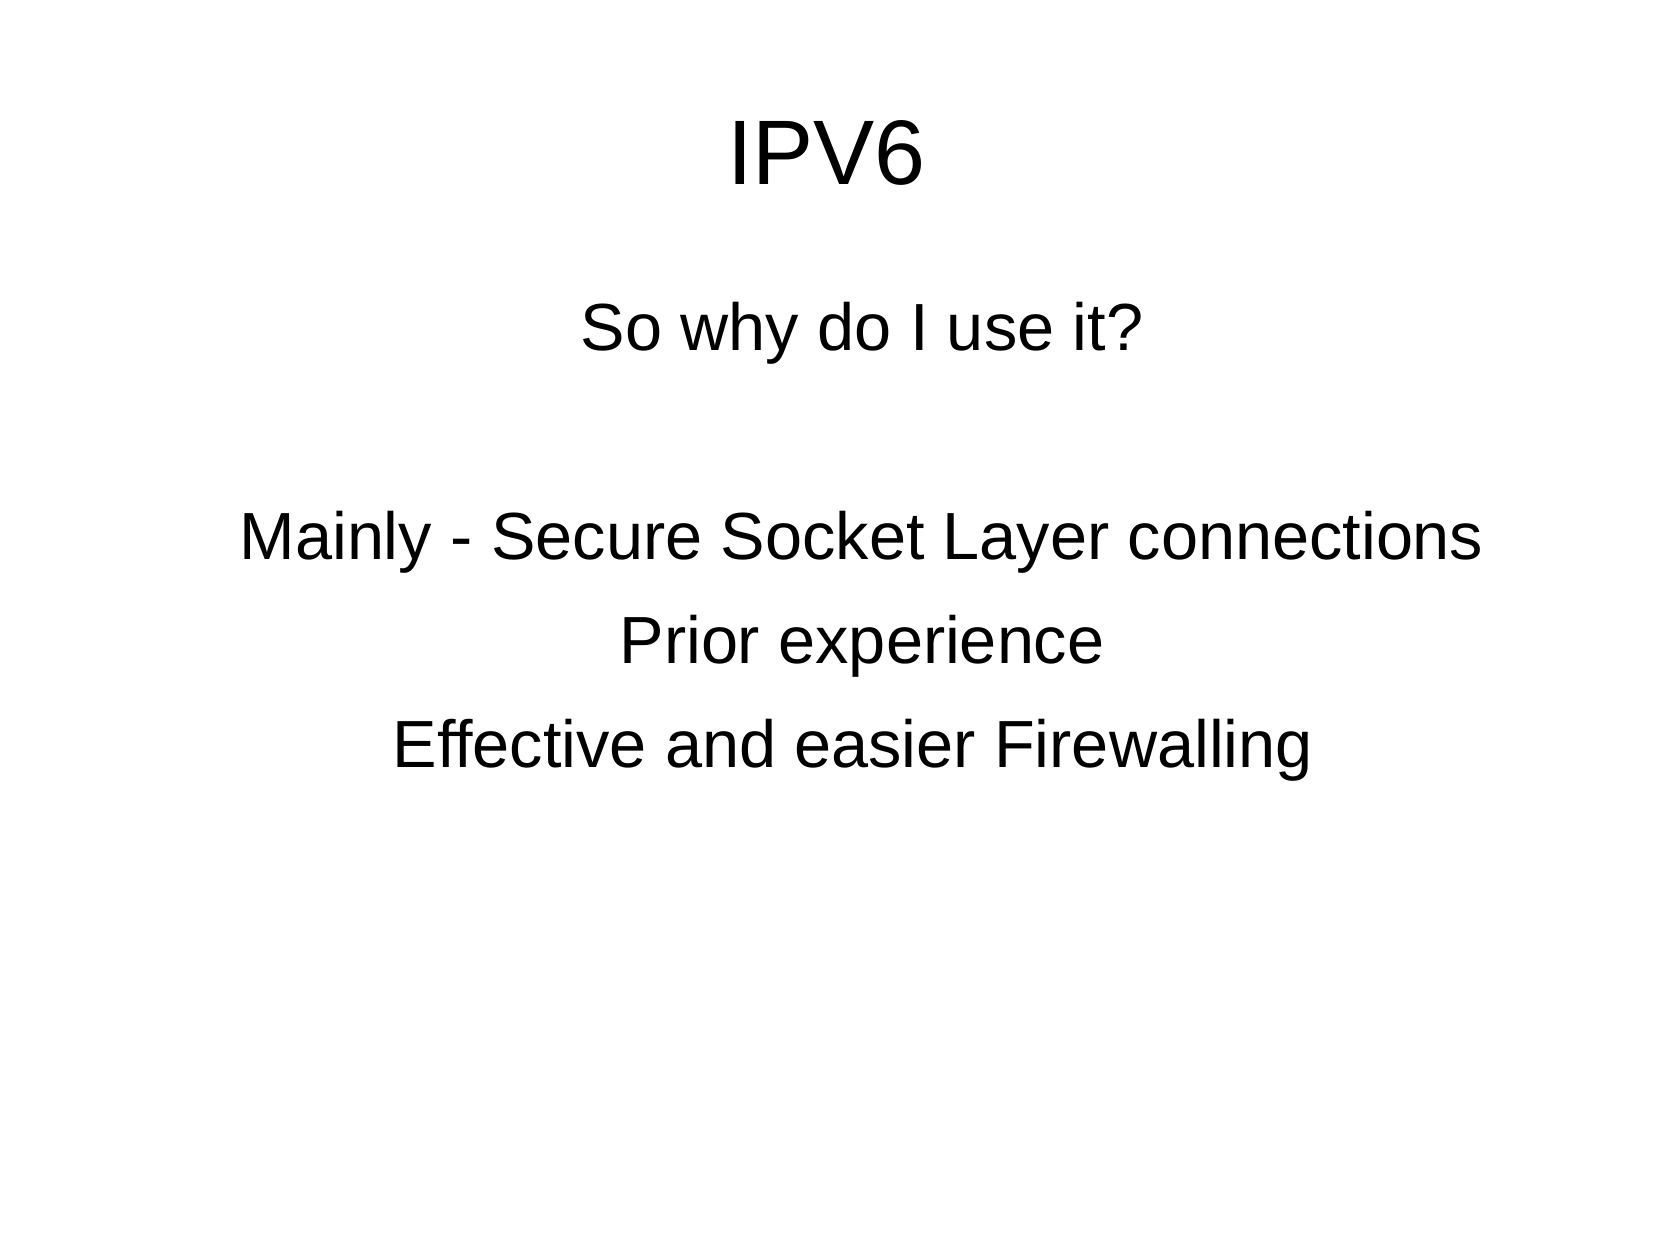

# IPV6
So why do I use it?
Mainly - Secure Socket Layer connections
Prior experience
Effective and easier Firewalling